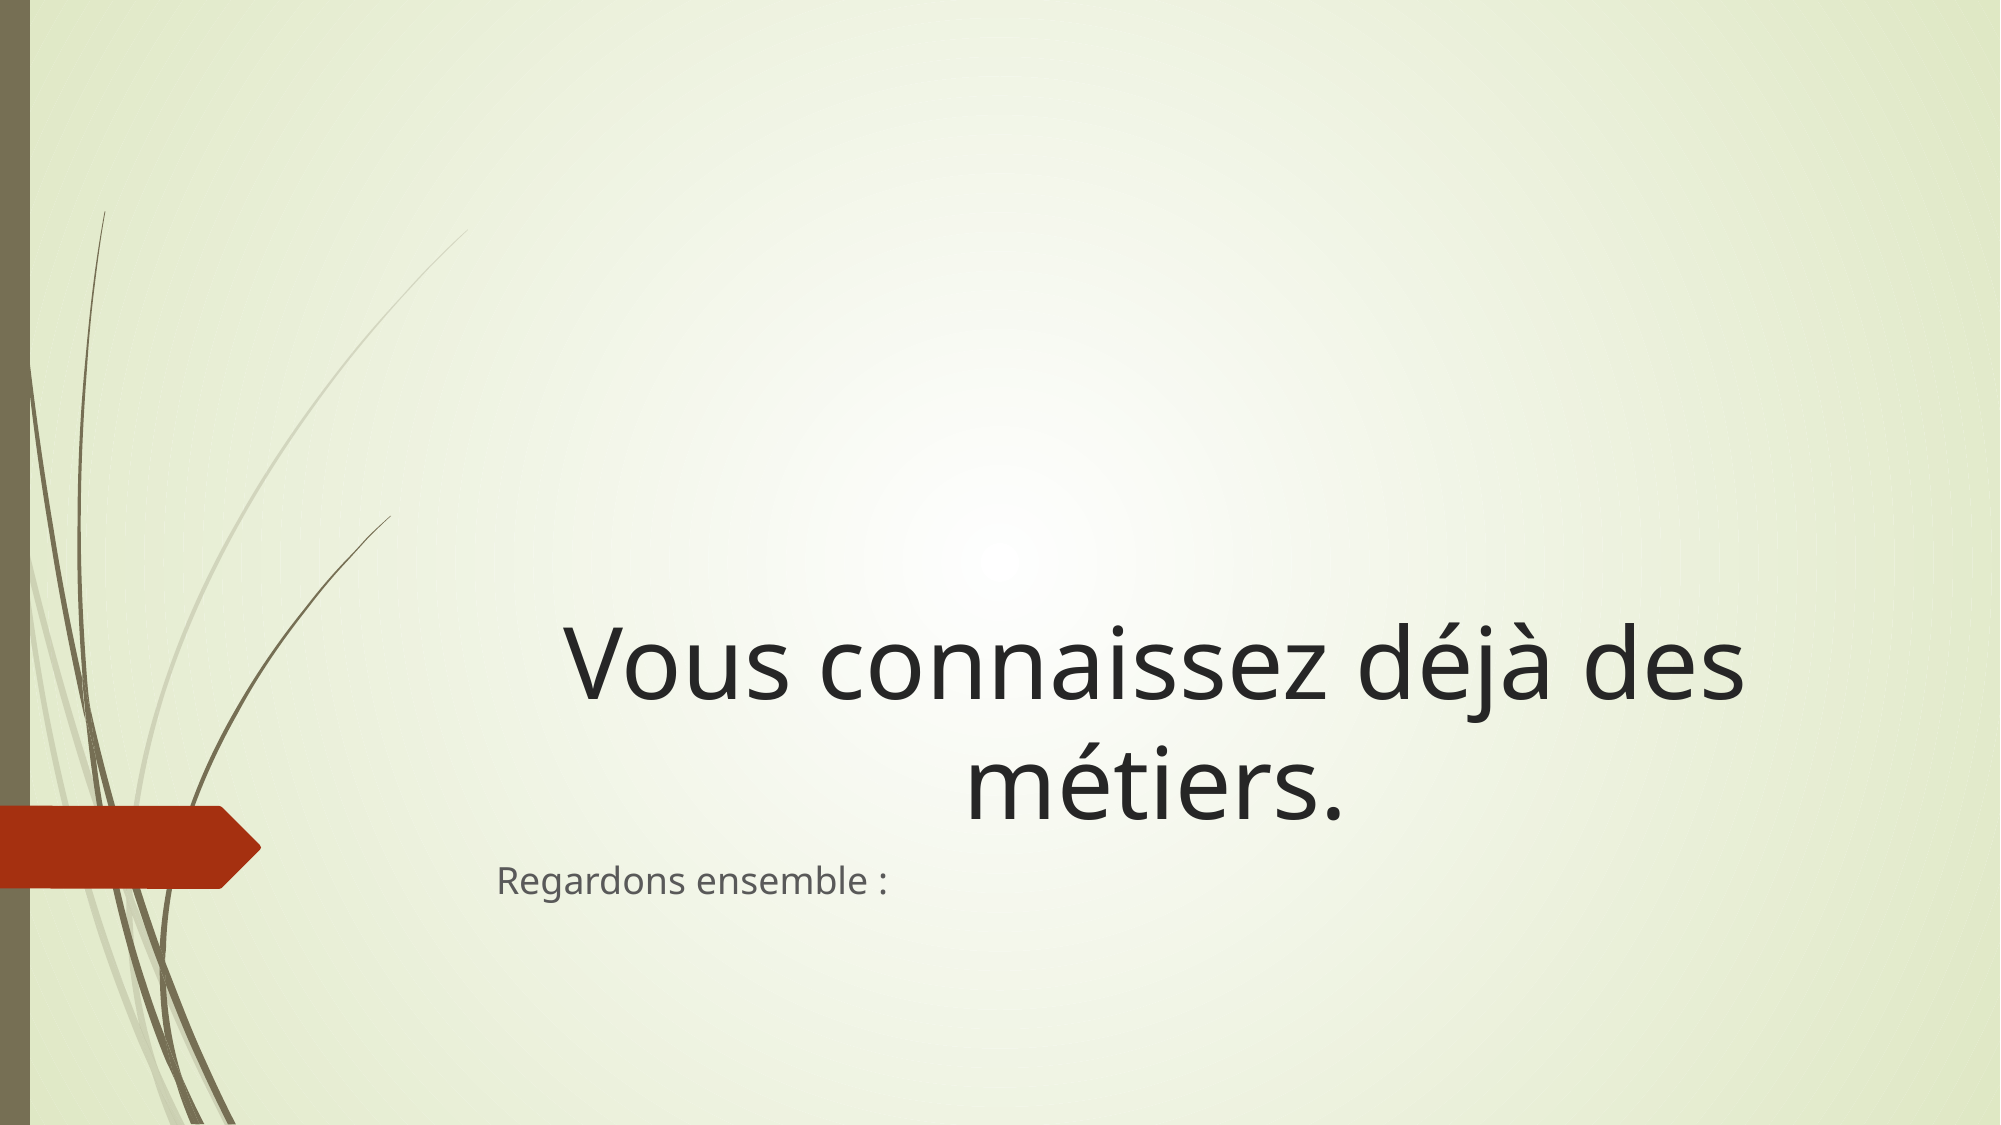

# Vous connaissez déjà des métiers.
Regardons ensemble :